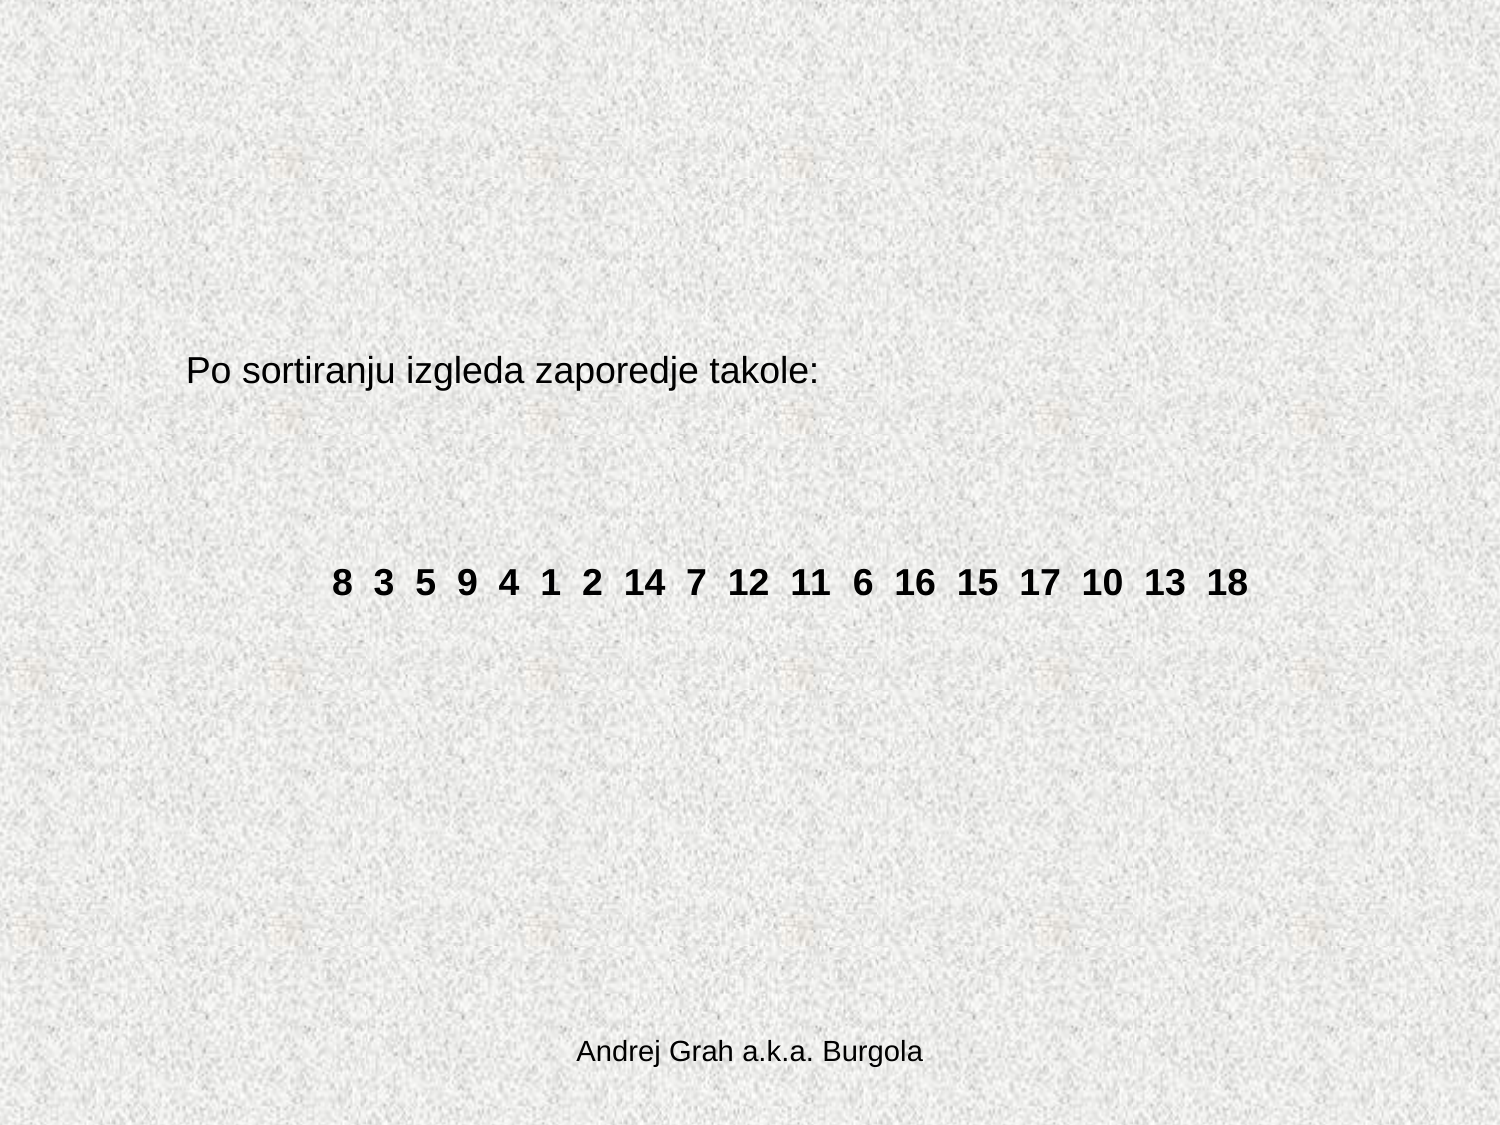

Po sortiranju izgleda zaporedje takole:
 8 3 5 9 4 1 2 14 7 12 11 6 16 15 17 10 13 18
Andrej Grah a.k.a. Burgola